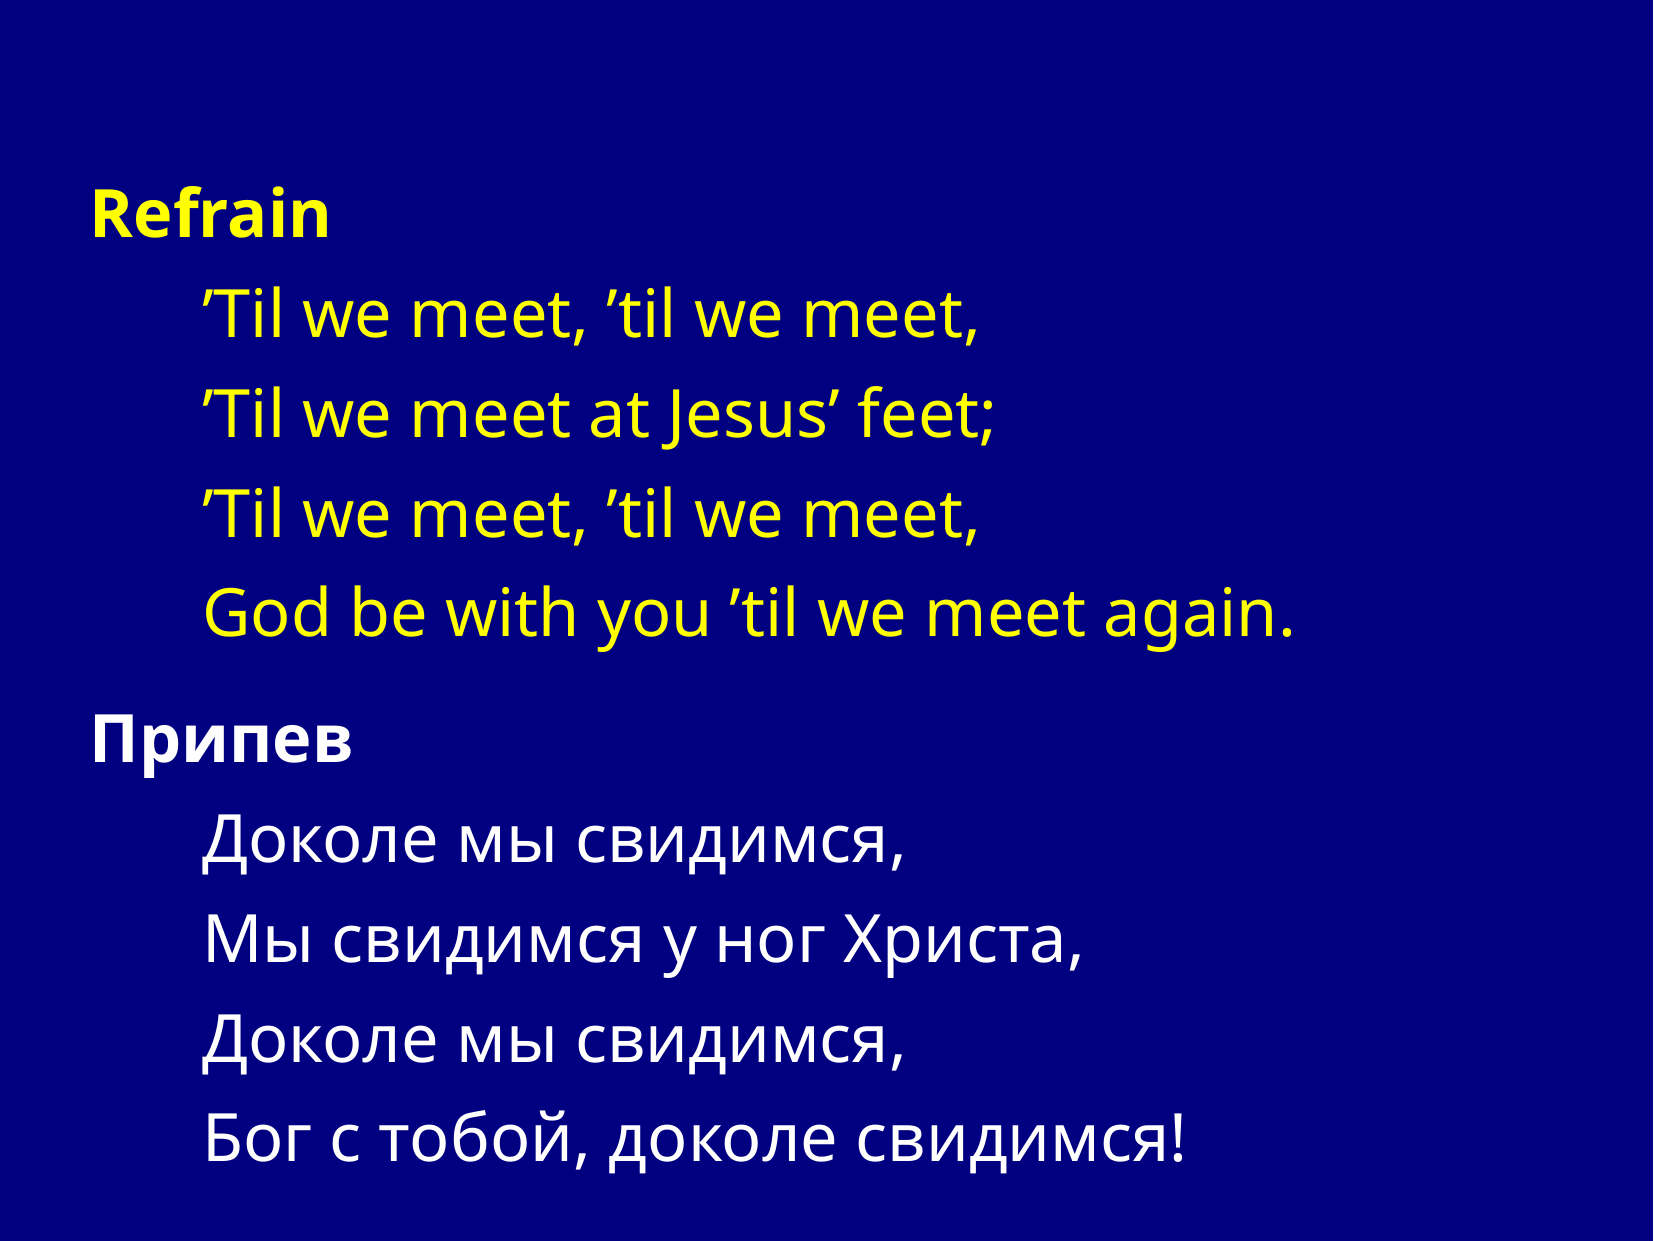

Refrain
	’Til we meet, ’til we meet,
	’Til we meet at Jesus’ feet;
	’Til we meet, ’til we meet,
	God be with you ’til we meet again.
Припев
	Доколе мы свидимся,
	Мы свидимся у ног Христа,
	Доколе мы свидимся,
	Бог с тобой, доколе свидимся!